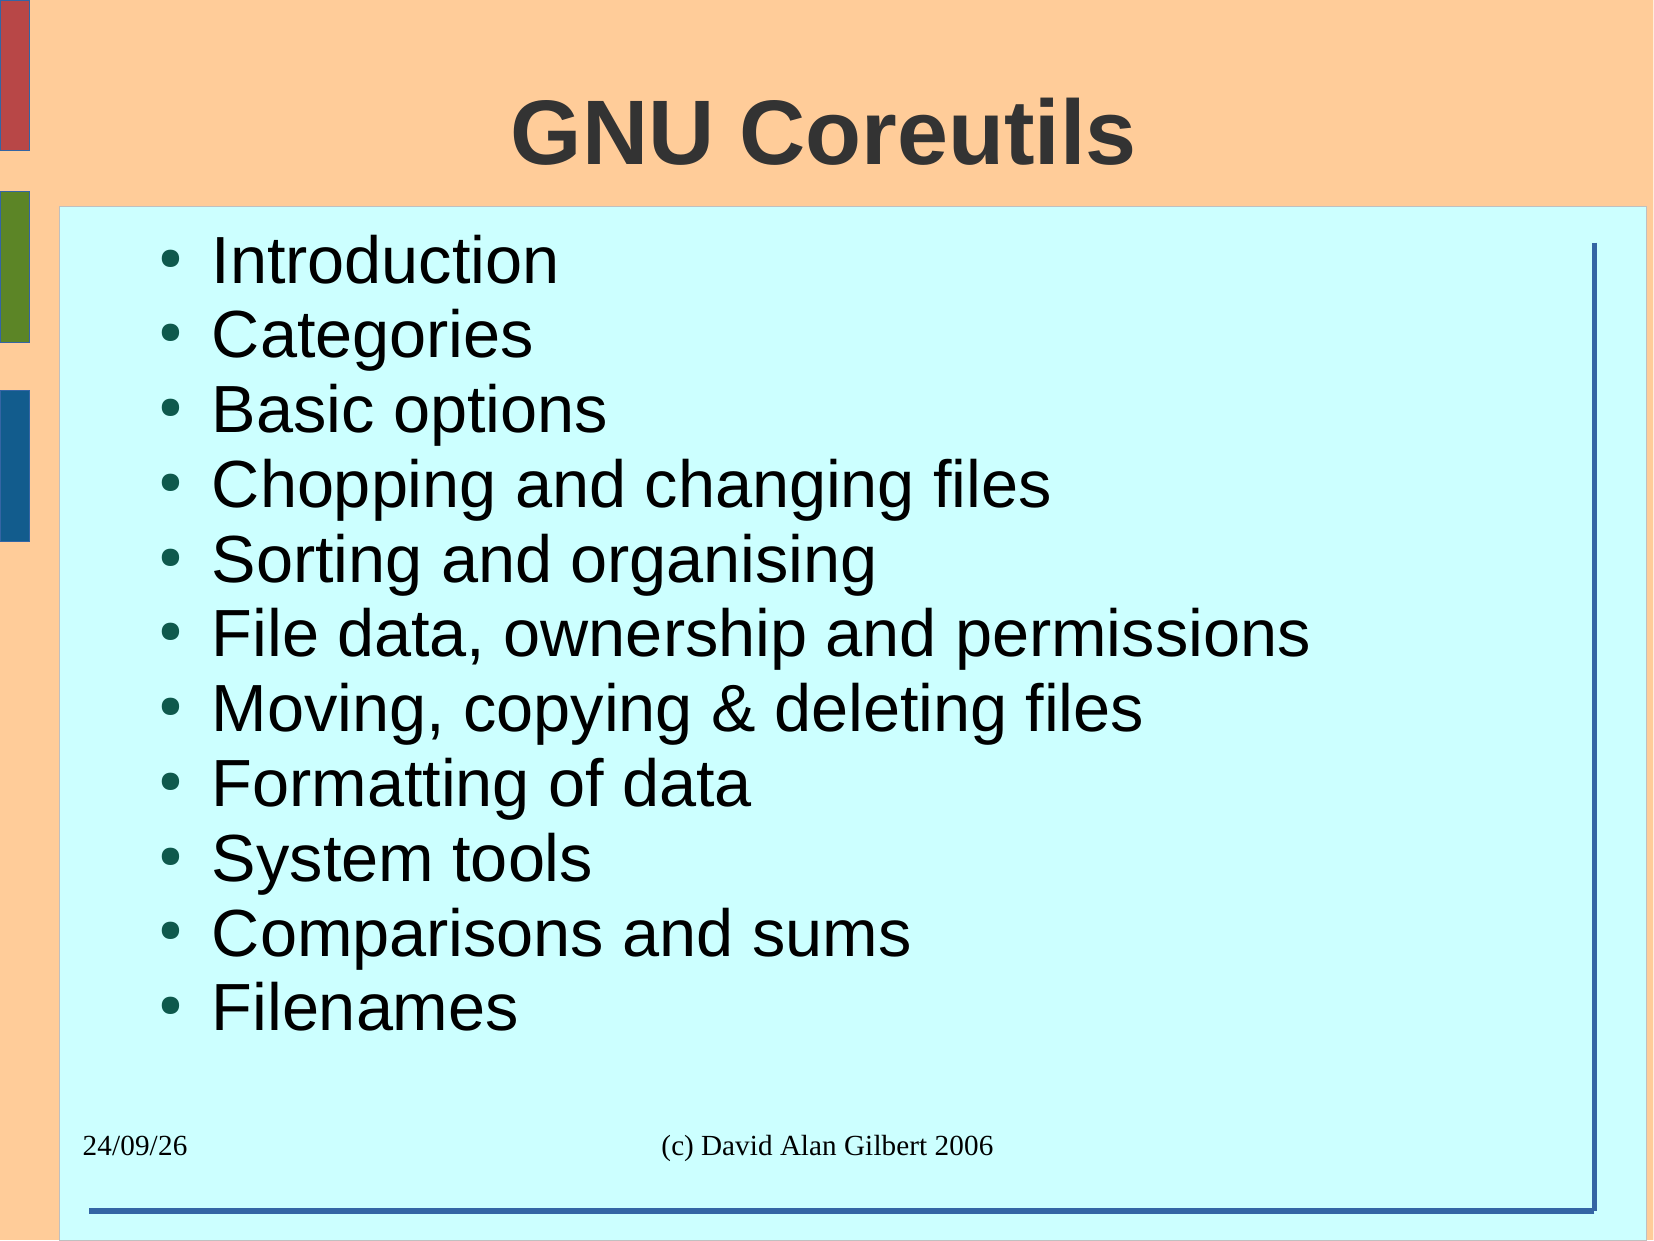

# GNU Coreutils
Introduction
Categories
Basic options
Chopping and changing files
Sorting and organising
File data, ownership and permissions
Moving, copying & deleting files
Formatting of data
System tools
Comparisons and sums
Filenames
(c) David Alan Gilbert 2006